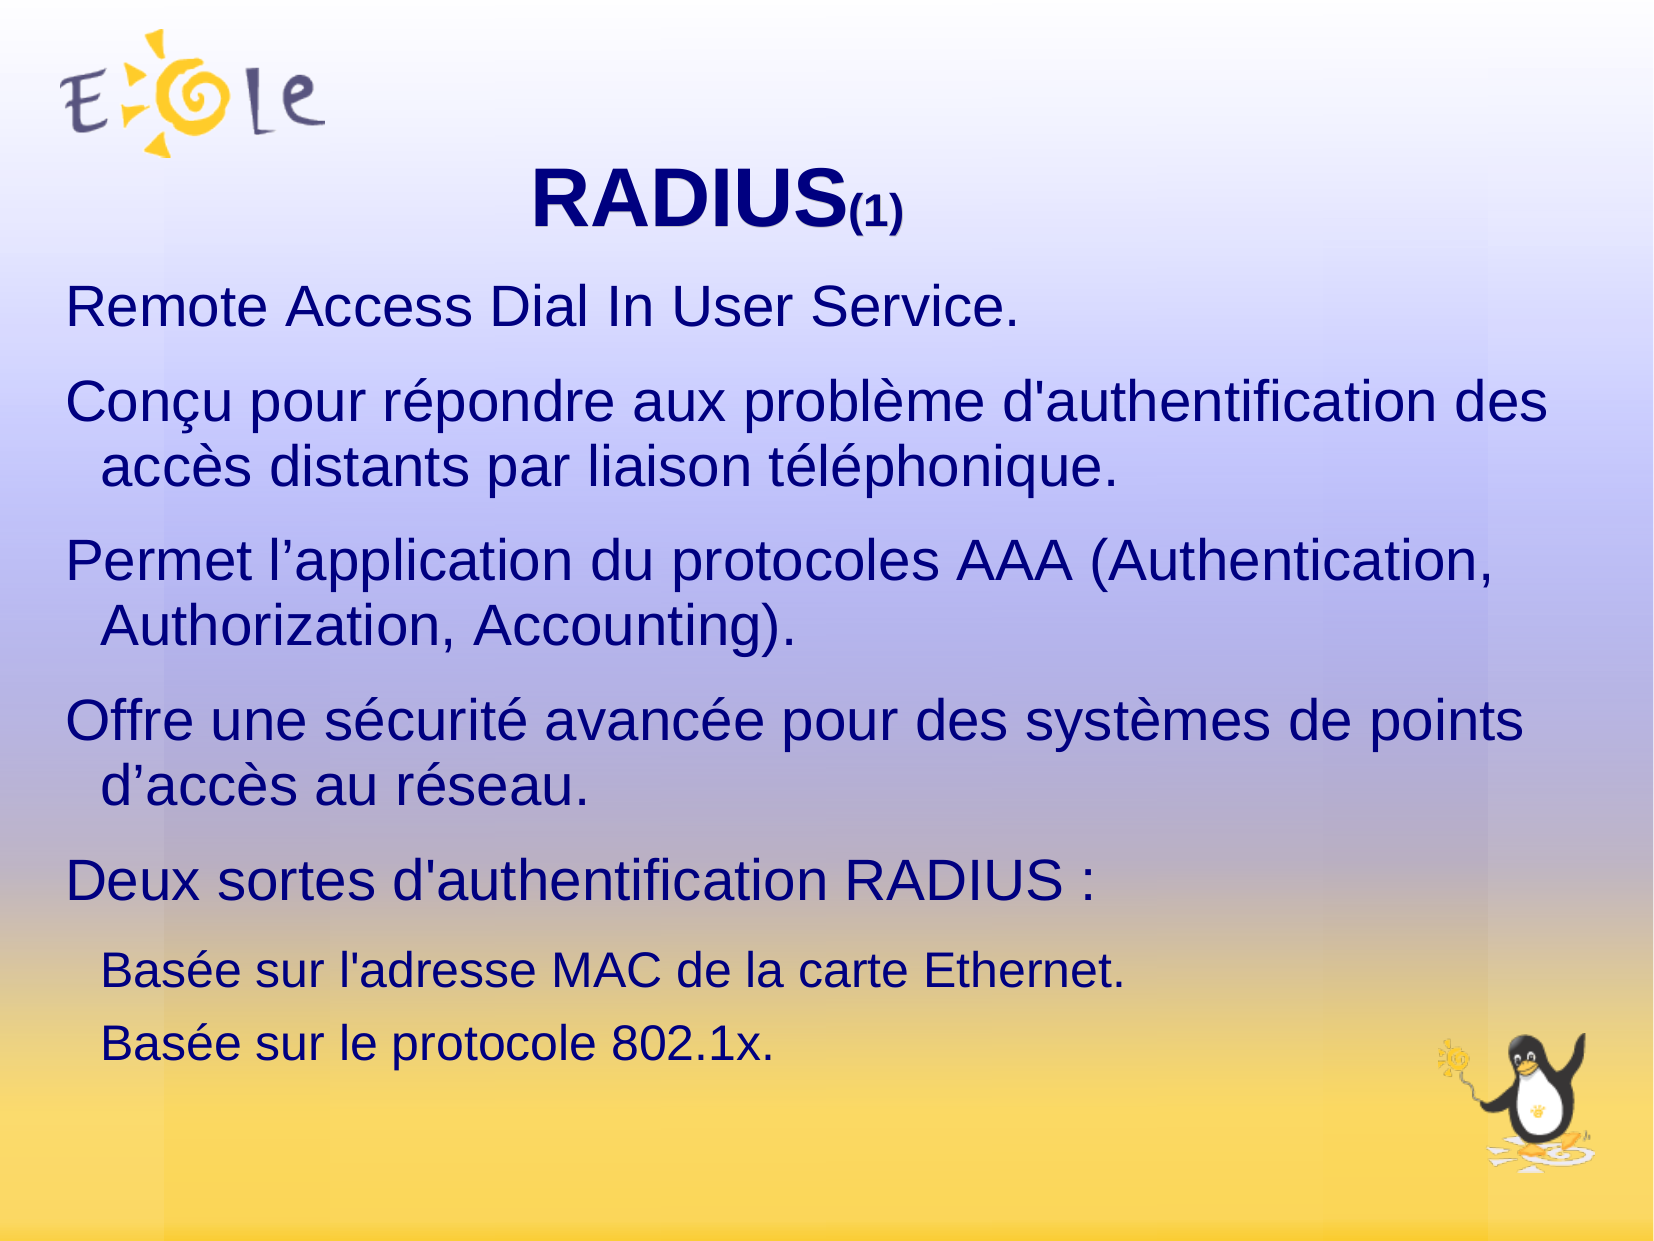

RADIUS(1)
#
Remote Access Dial In User Service.
Conçu pour répondre aux problème d'authentification des accès distants par liaison téléphonique.
Permet l’application du protocoles AAA (Authentication, Authorization, Accounting).
Offre une sécurité avancée pour des systèmes de points d’accès au réseau.
Deux sortes d'authentification RADIUS :
Basée sur l'adresse MAC de la carte Ethernet.
Basée sur le protocole 802.1x.